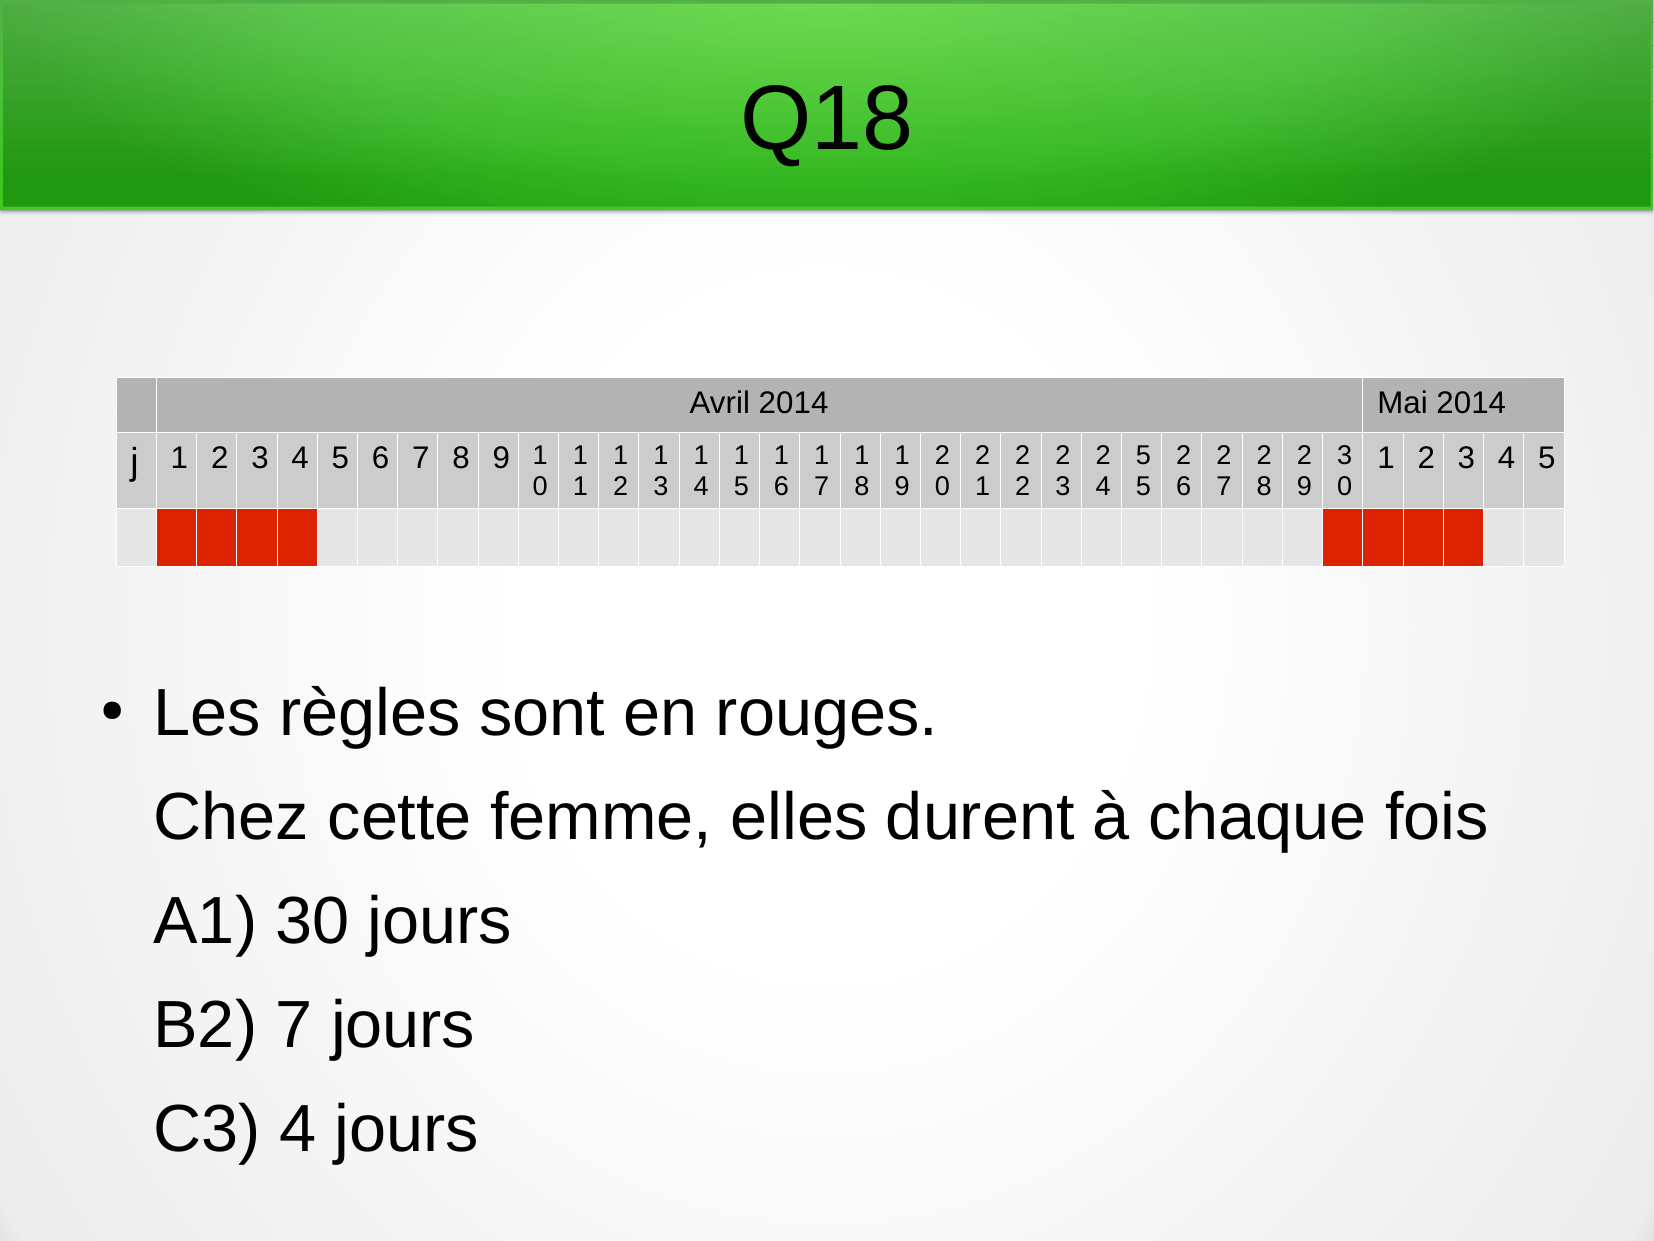

# Q18
| | Avril 2014 | | | | | | | | | | | | | | | | | | | | | | | | | | | | | | Mai 2014 | | | | |
| --- | --- | --- | --- | --- | --- | --- | --- | --- | --- | --- | --- | --- | --- | --- | --- | --- | --- | --- | --- | --- | --- | --- | --- | --- | --- | --- | --- | --- | --- | --- | --- | --- | --- | --- | --- |
| j | 1 | 2 | 3 | 4 | 5 | 6 | 7 | 8 | 9 | 10 | 11 | 12 | 13 | 14 | 15 | 16 | 17 | 18 | 19 | 20 | 21 | 22 | 23 | 24 | 55 | 26 | 27 | 28 | 29 | 30 | 1 | 2 | 3 | 4 | 5 |
| | | | | | | | | | | | | | | | | | | | | | | | | | | | | | | | | | | | |
Les règles sont en rouges.
Chez cette femme, elles durent à chaque fois
A1) 30 jours
B2) 7 jours
C3) 4 jours